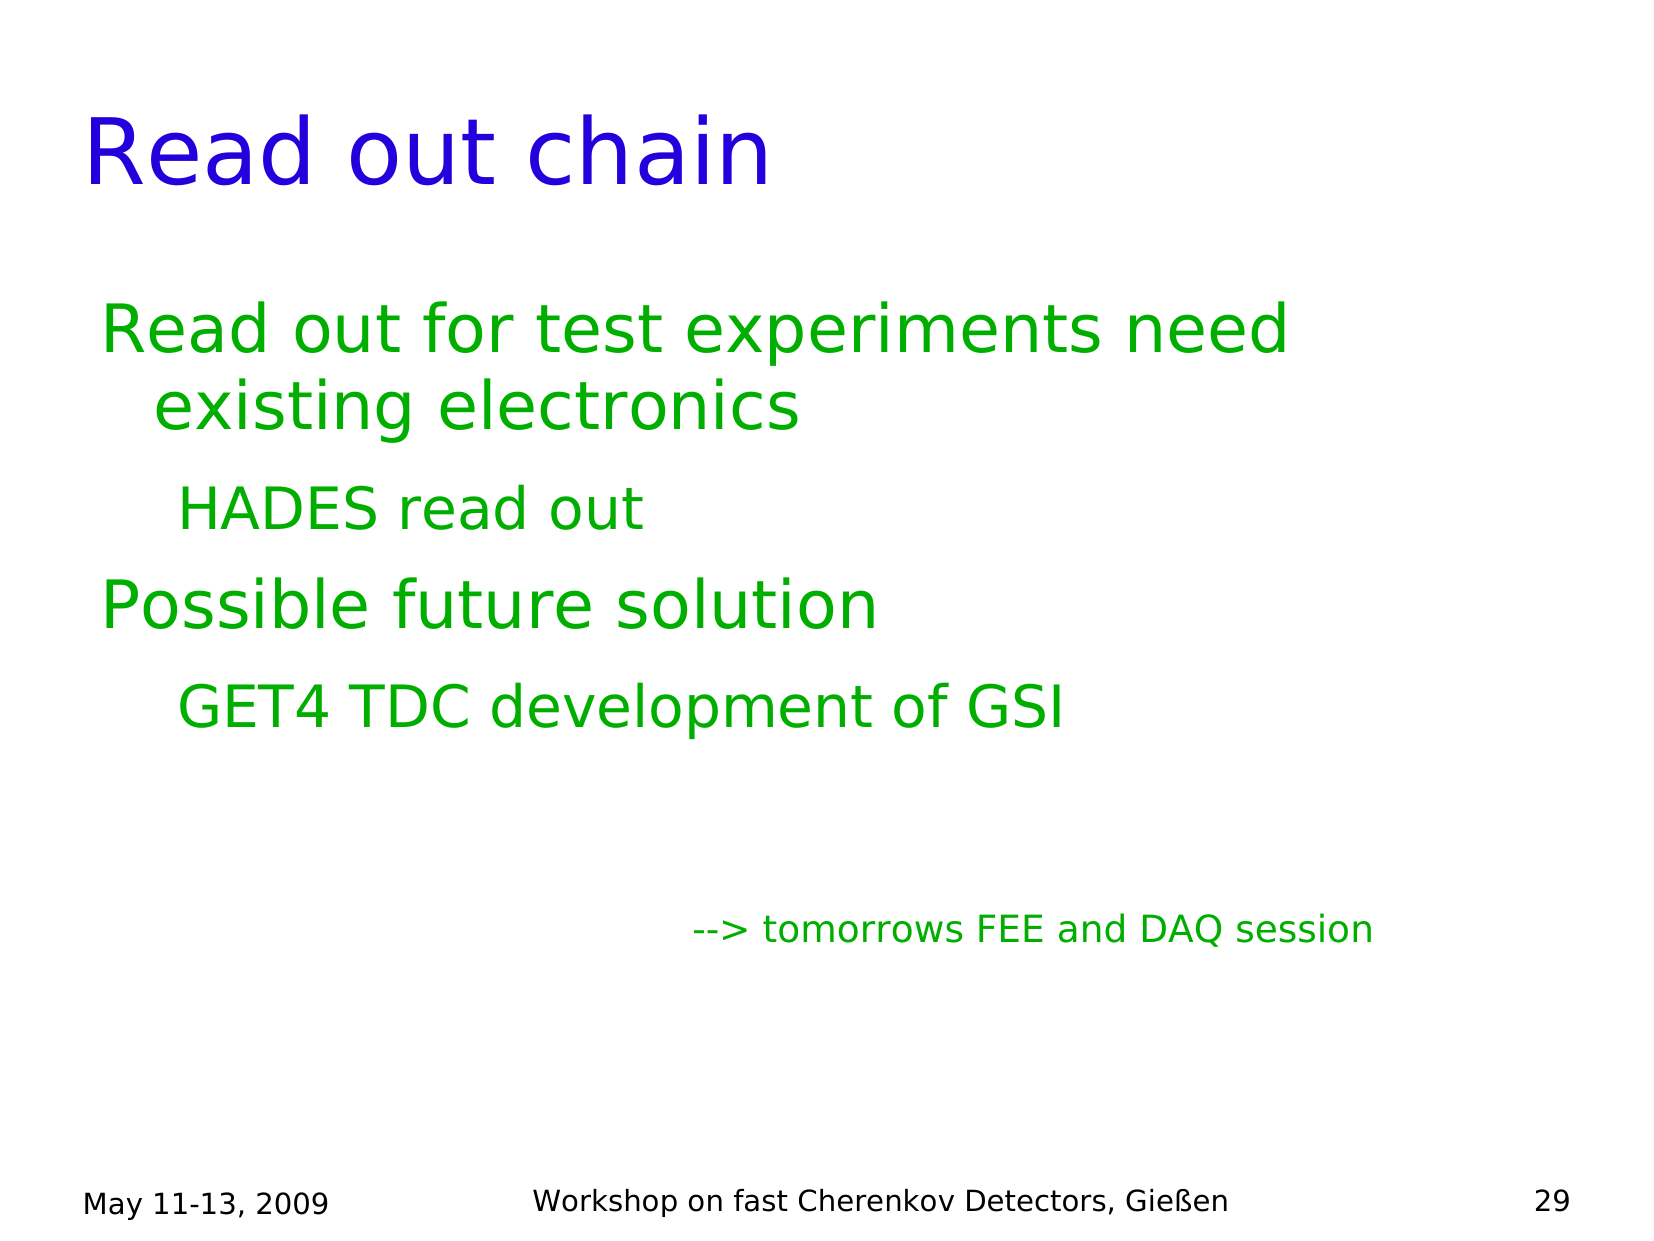

# Read out chain
Read out for test experiments need existing electronics
HADES read out
Possible future solution
GET4 TDC development of GSI
--> tomorrows FEE and DAQ session
Workshop on fast Cherenkov Detectors, Gießen
29
May 11-13, 2009